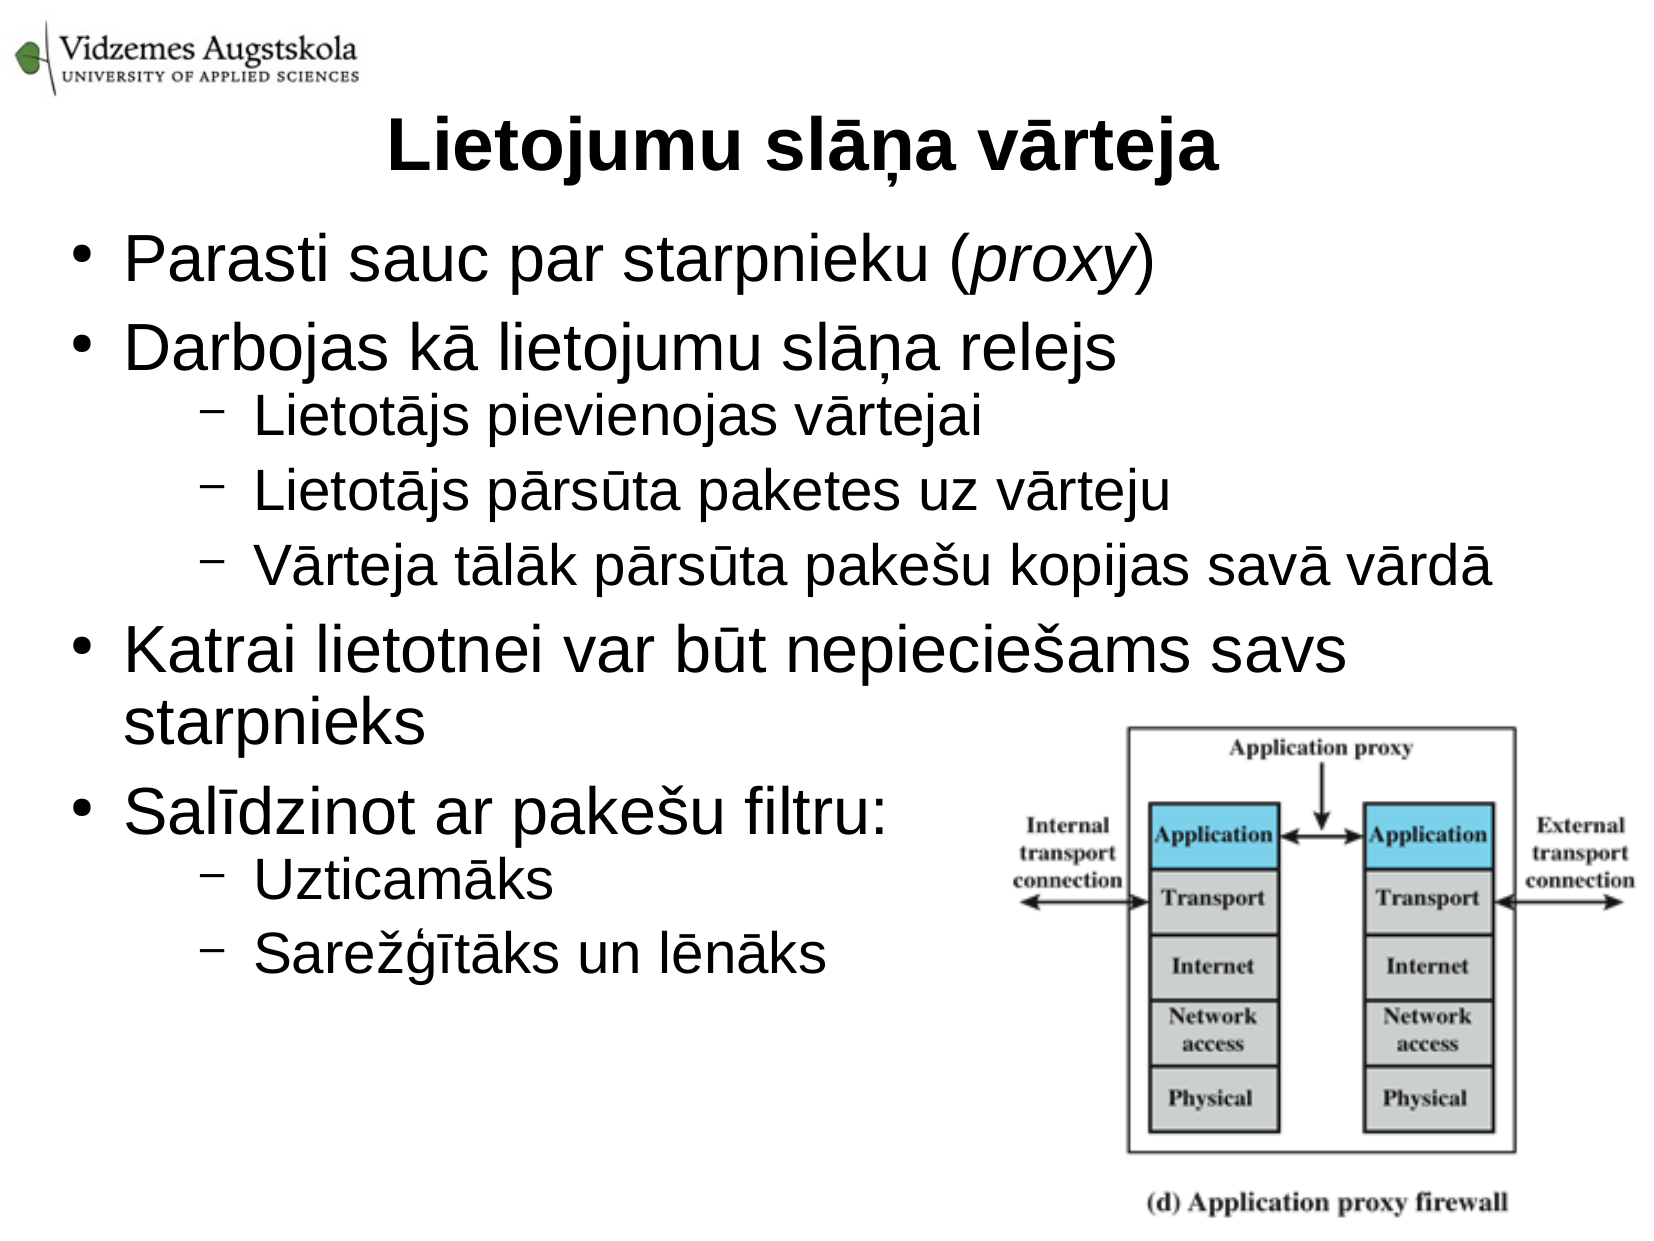

# Lietojumu slāņa vārteja
Parasti sauc par starpnieku (proxy)
Darbojas kā lietojumu slāņa relejs
Lietotājs pievienojas vārtejai
Lietotājs pārsūta paketes uz vārteju
Vārteja tālāk pārsūta pakešu kopijas savā vārdā
Katrai lietotnei var būt nepieciešams savs starpnieks
Salīdzinot ar pakešu filtru:
Uzticamāks
Sarežģītāks un lēnāks